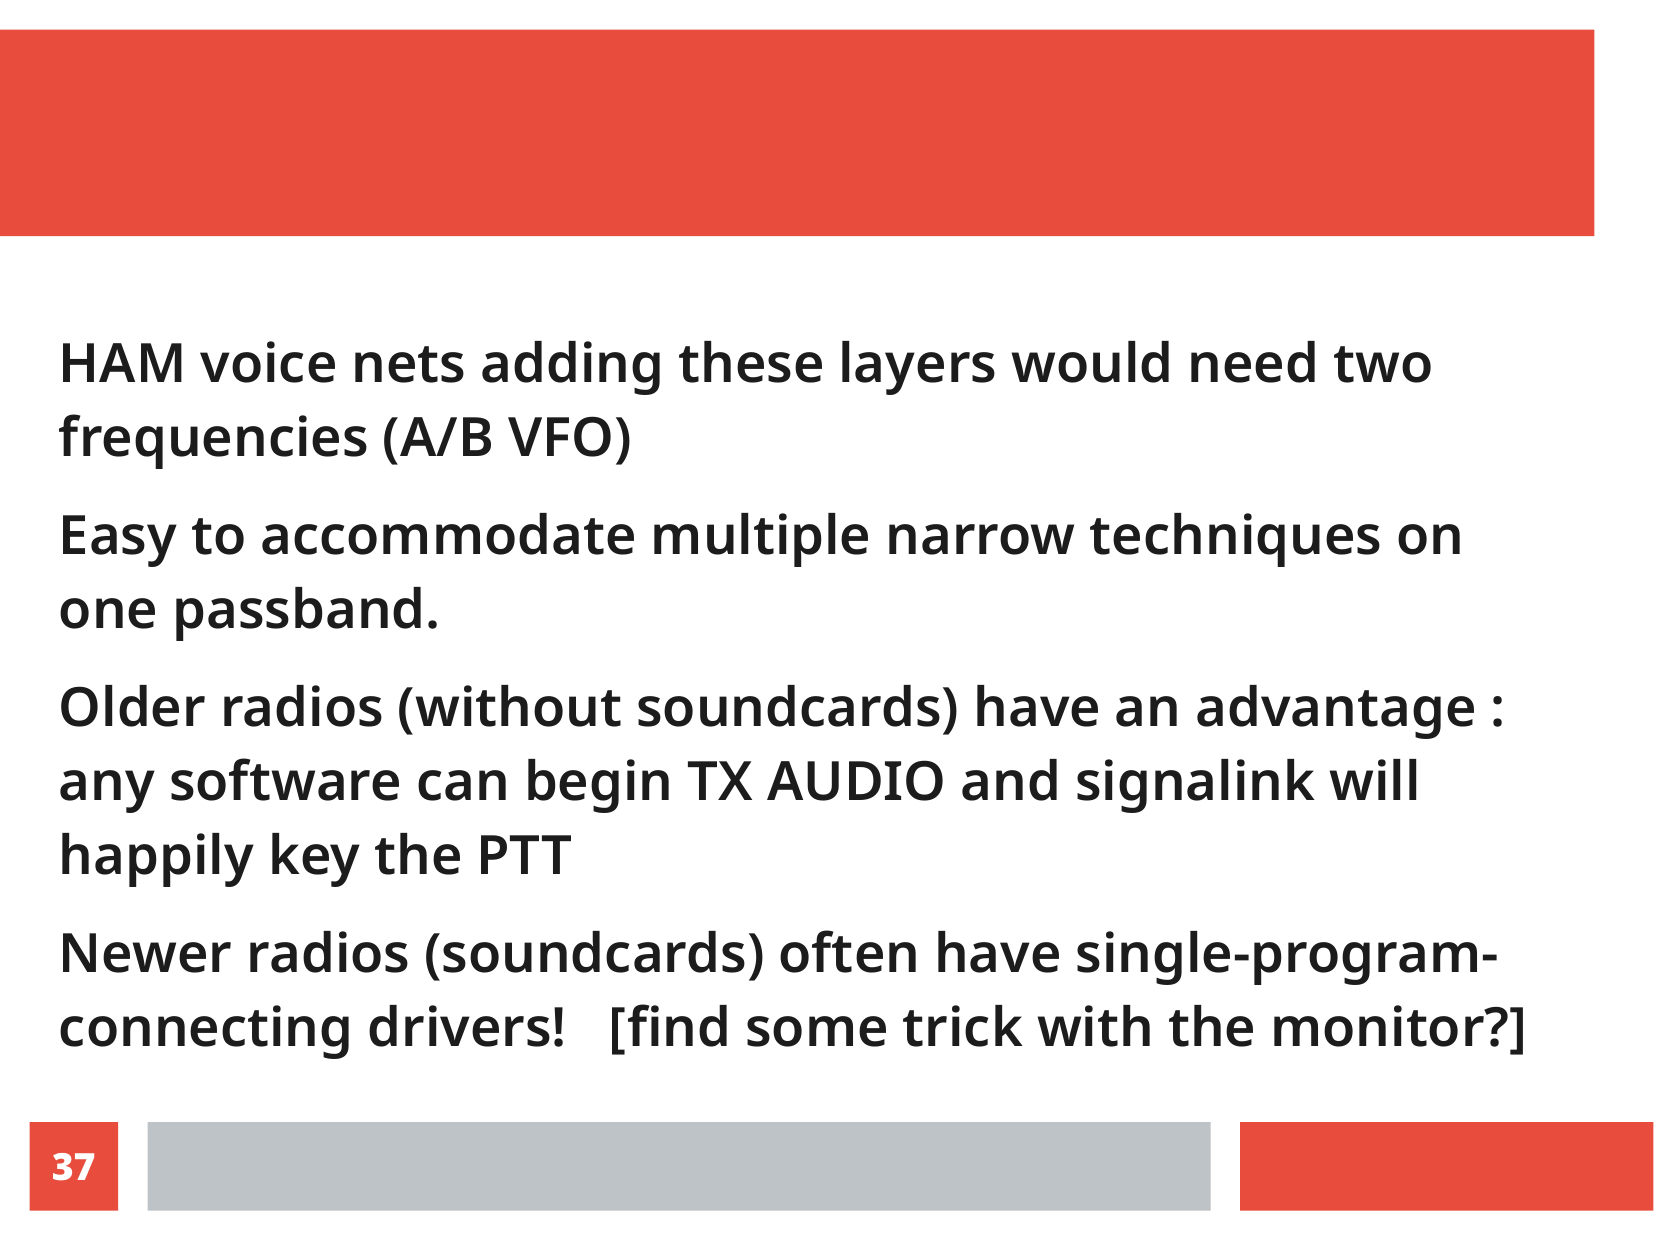

#
HAM voice nets adding these layers would need two frequencies (A/B VFO)
Easy to accommodate multiple narrow techniques on one passband.
Older radios (without soundcards) have an advantage : any software can begin TX AUDIO and signalink will happily key the PTT
Newer radios (soundcards) often have single-program-connecting drivers! [find some trick with the monitor?]
37